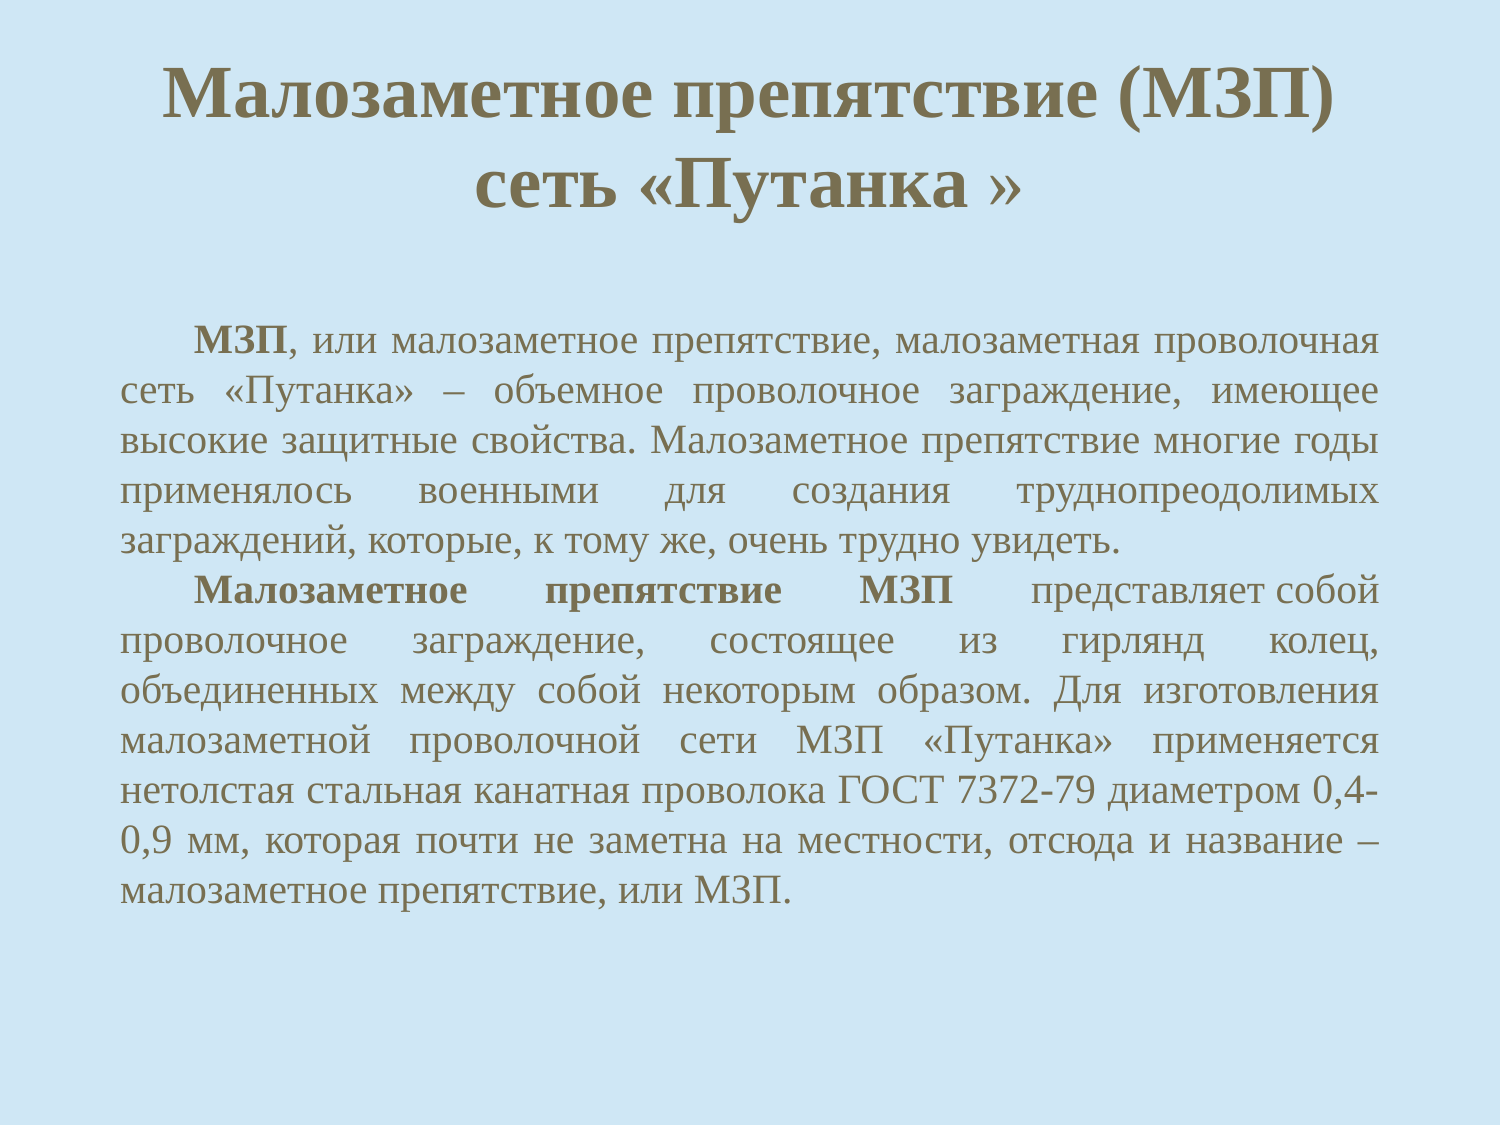

Малозаметное препятствие (МЗП) сеть «Путанка »
# МЗП, или малозаметное препятствие, малозаметная проволочная сеть «Путанка» – объемное проволочное заграждение, имеющее высокие защитные свойства. Малозаметное препятствие многие годы применялось военными для создания труднопреодолимых заграждений, которые, к тому же, очень трудно увидеть.
	Малозаметное препятствие МЗП представляет собой проволочное заграждение, состоящее из гирлянд колец, объединенных между собой некоторым образом. Для изготовления малозаметной проволочной сети МЗП «Путанка» применяется нетолстая стальная канатная проволока ГОСТ 7372-79 диаметром 0,4-0,9 мм, которая почти не заметна на местности, отсюда и название – малозаметное препятствие, или МЗП.